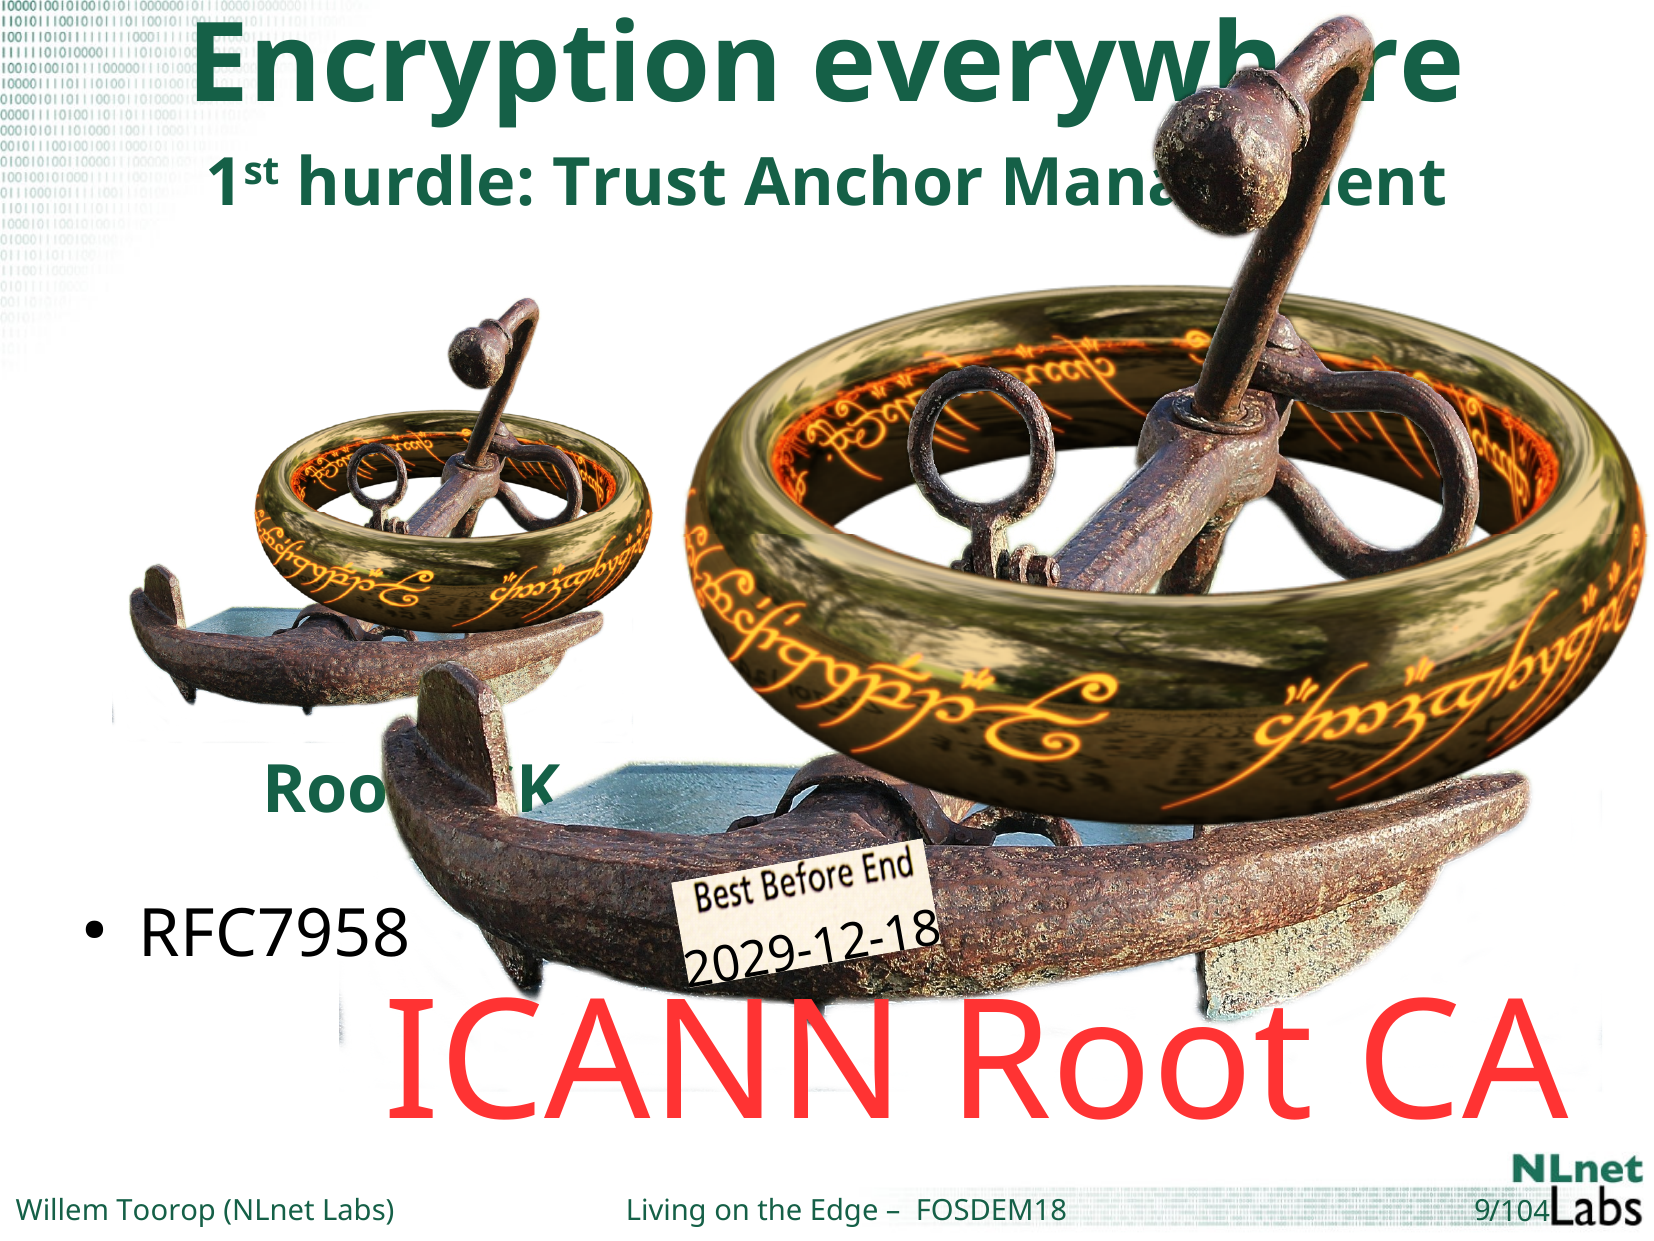

# Encryption everywhere 1st hurdle: Trust Anchor Management
Root KSK
2029-12-18
RFC7958
ICANN Root CA